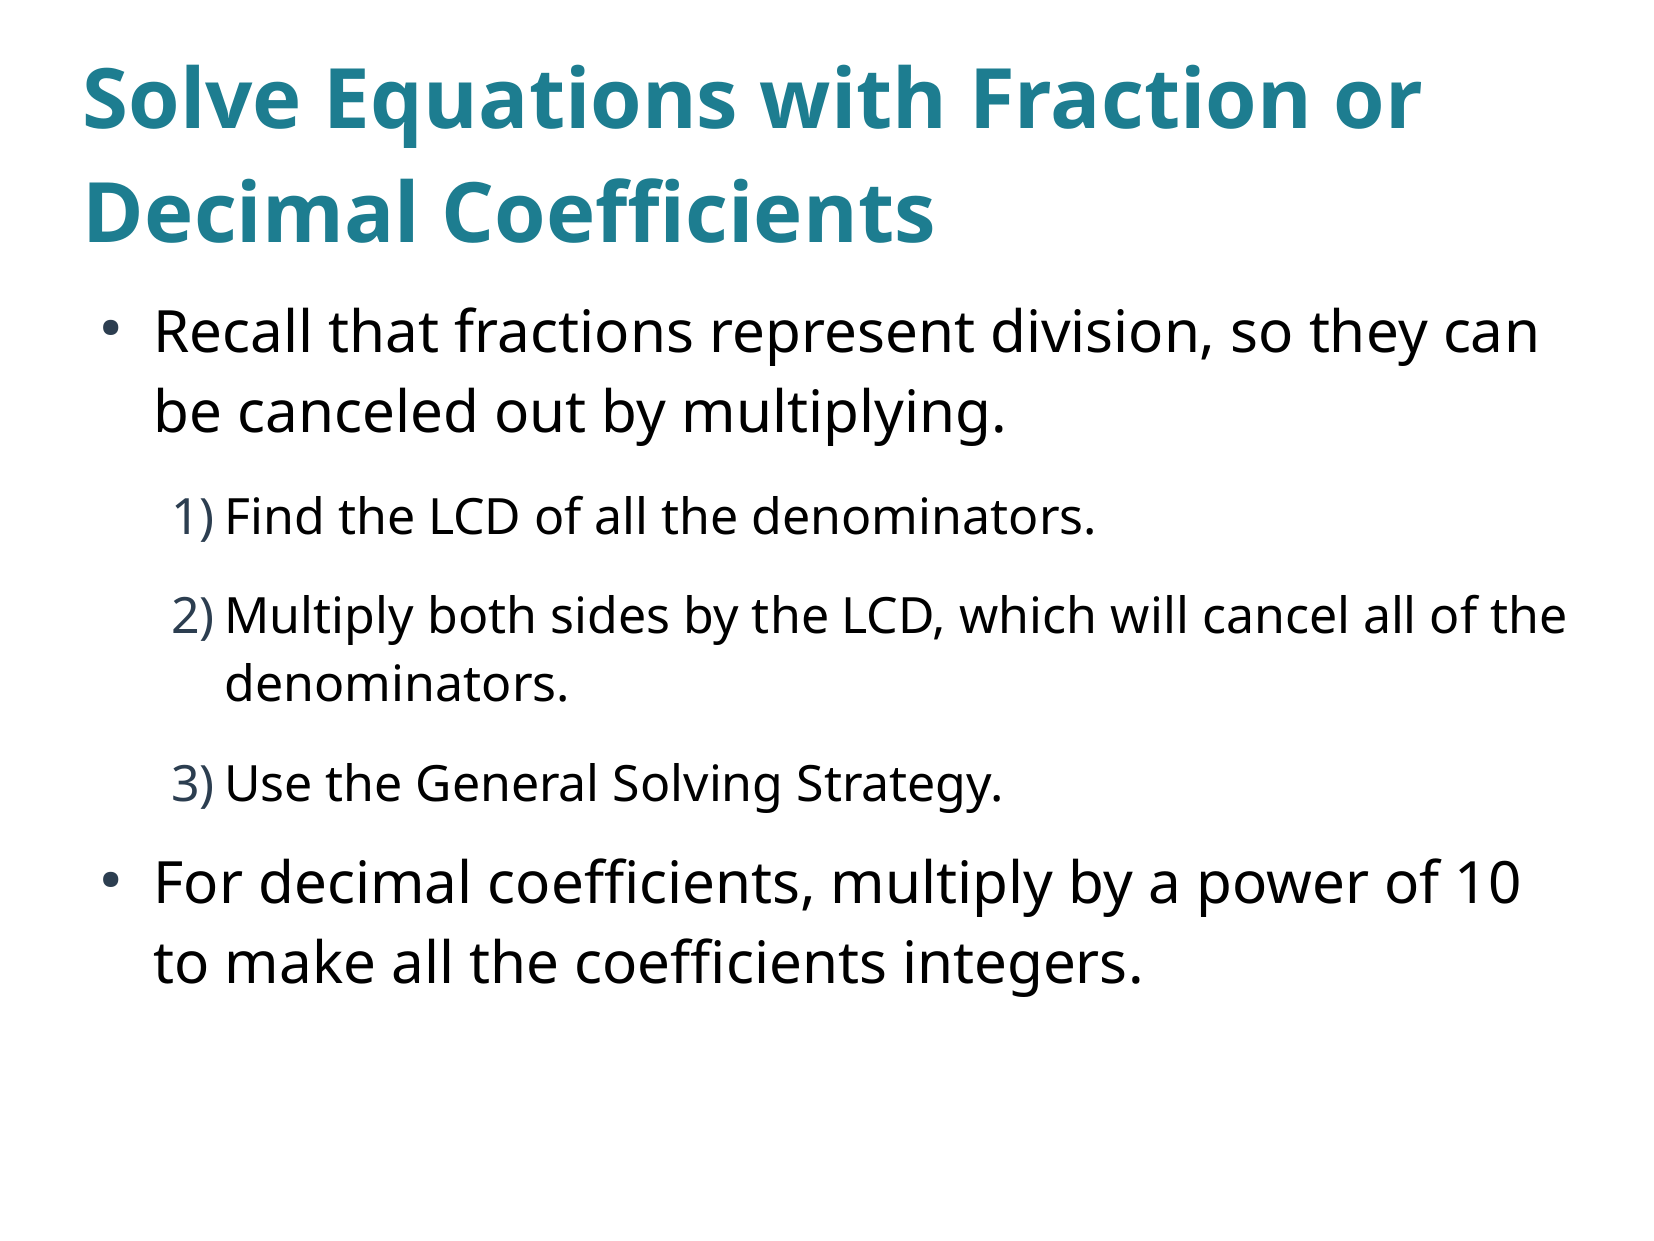

# Solve Equations with Fraction or Decimal Coefficients
Recall that fractions represent division, so they can be canceled out by multiplying.
Find the LCD of all the denominators.
Multiply both sides by the LCD, which will cancel all of the denominators.
Use the General Solving Strategy.
For decimal coefficients, multiply by a power of 10 to make all the coefficients integers.